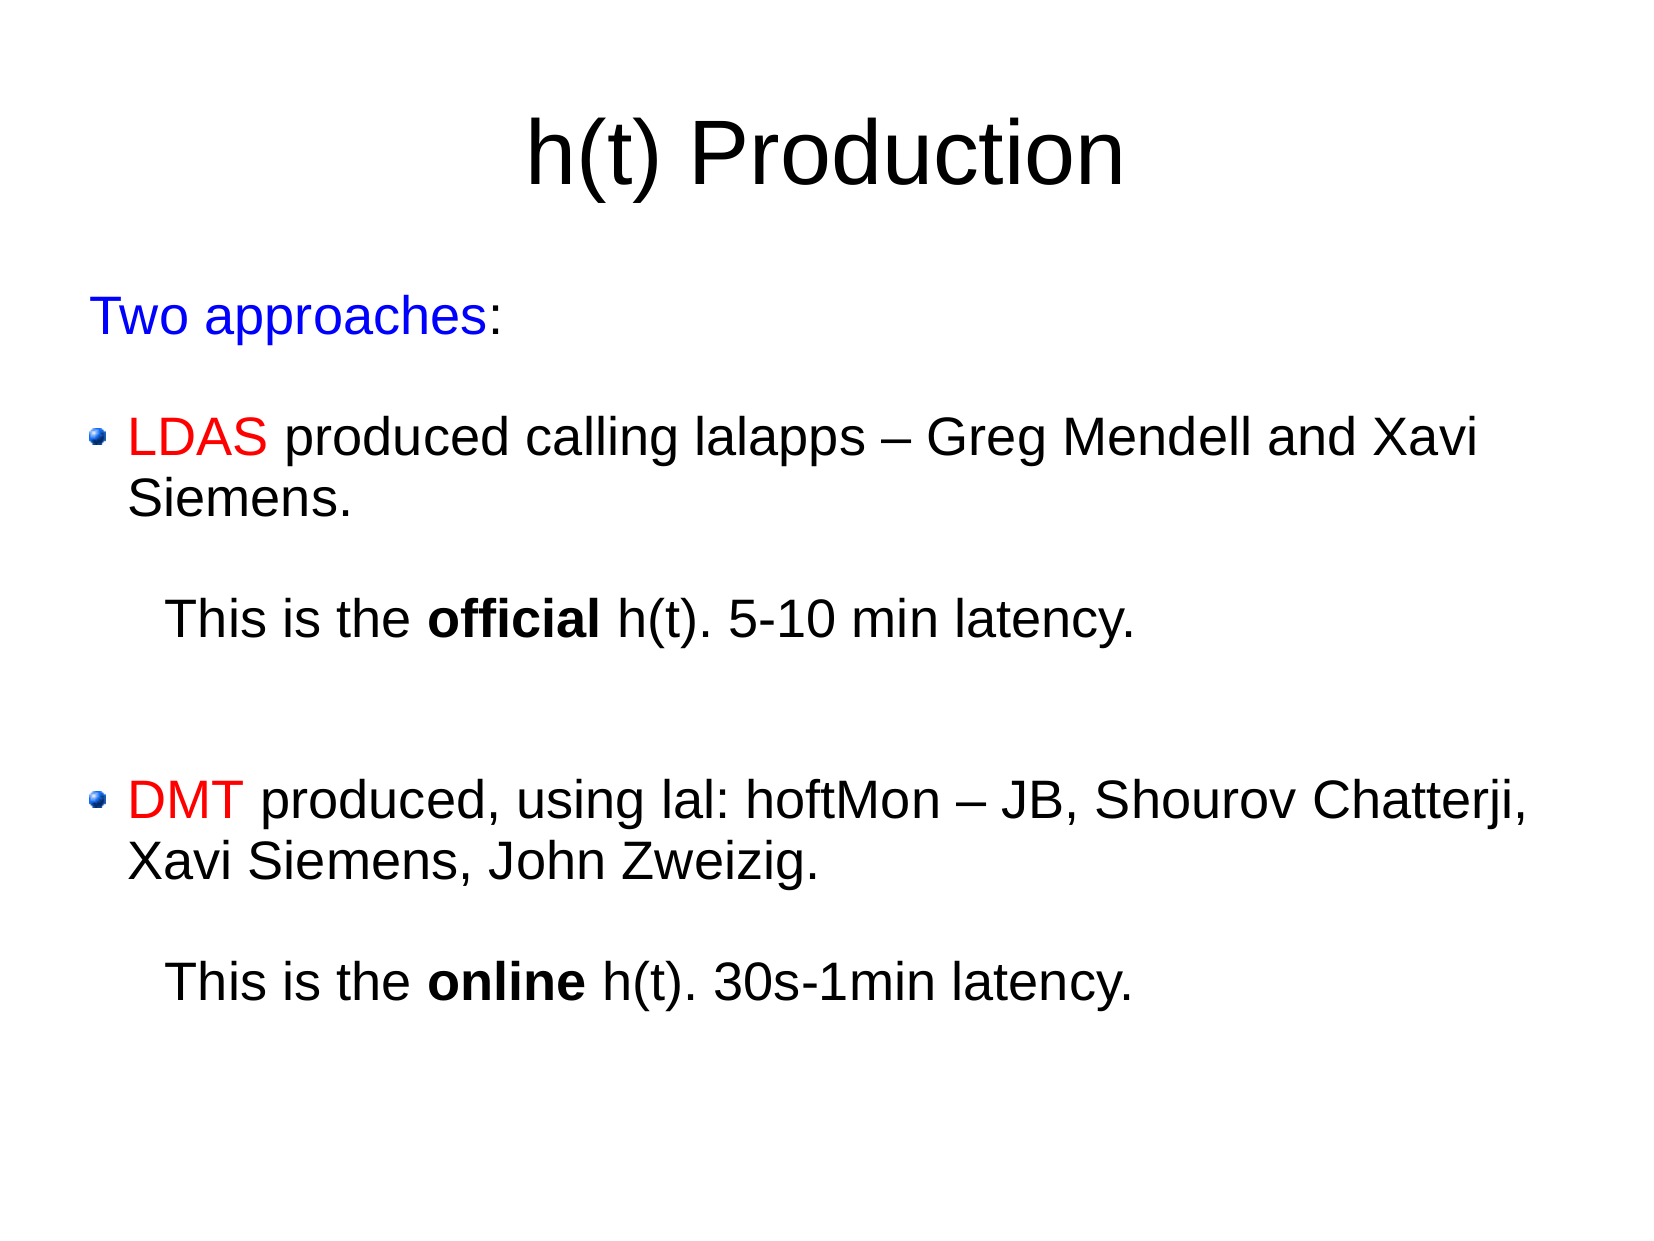

# h(t) Production
Two approaches:
LDAS produced calling lalapps – Greg Mendell and Xavi Siemens.
	This is the official h(t). 5-10 min latency.
DMT produced, using lal: hoftMon – JB, Shourov Chatterji, Xavi Siemens, John Zweizig.
	This is the online h(t). 30s-1min latency.